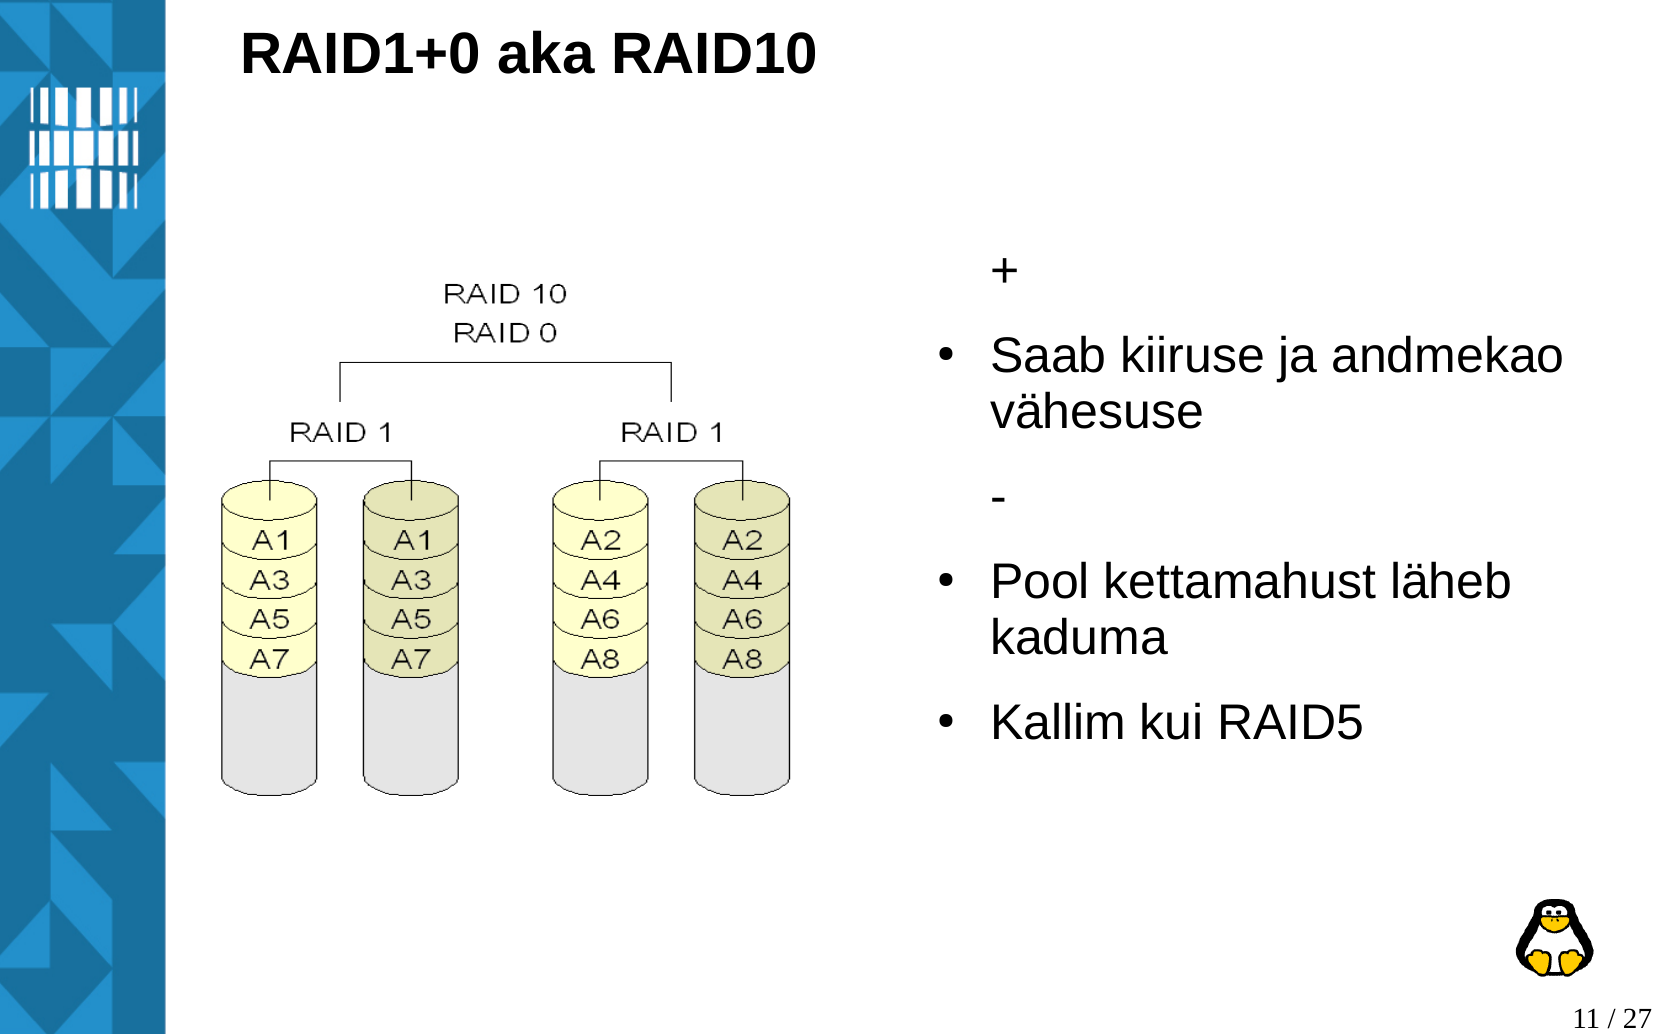

# RAID1+0 aka RAID10
+
Saab kiiruse ja andmekao vähesuse
-
Pool kettamahust läheb kaduma
Kallim kui RAID5